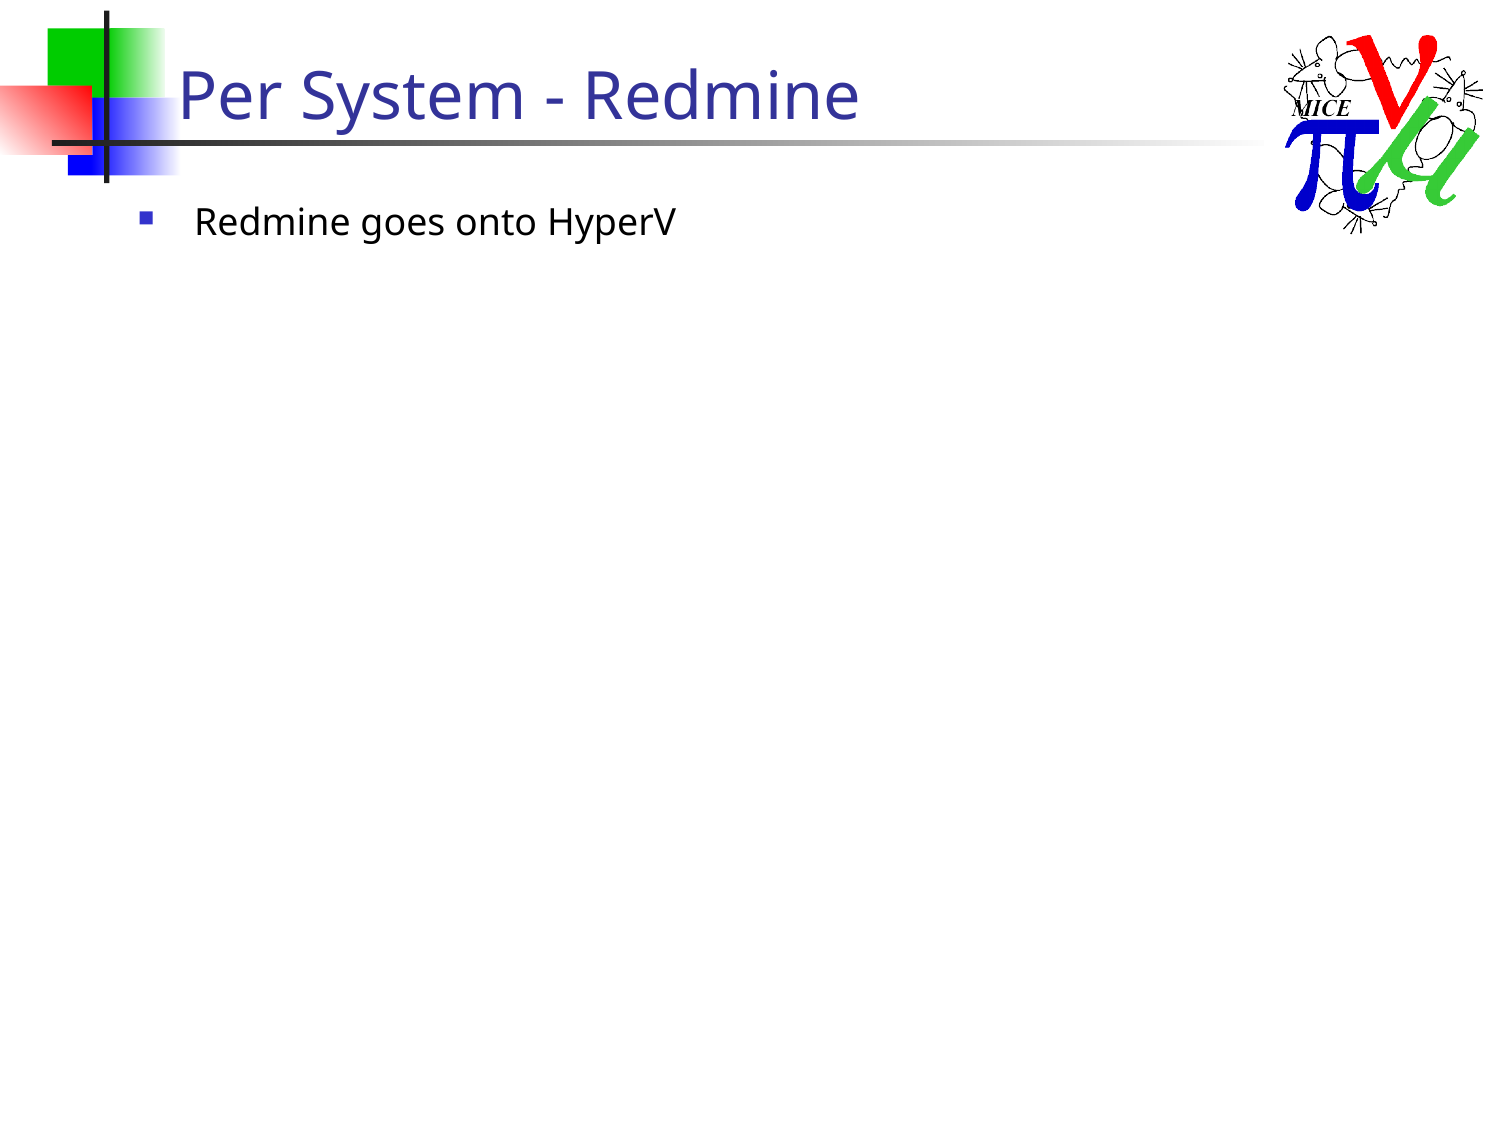

# Per System - Redmine
Redmine goes onto HyperV